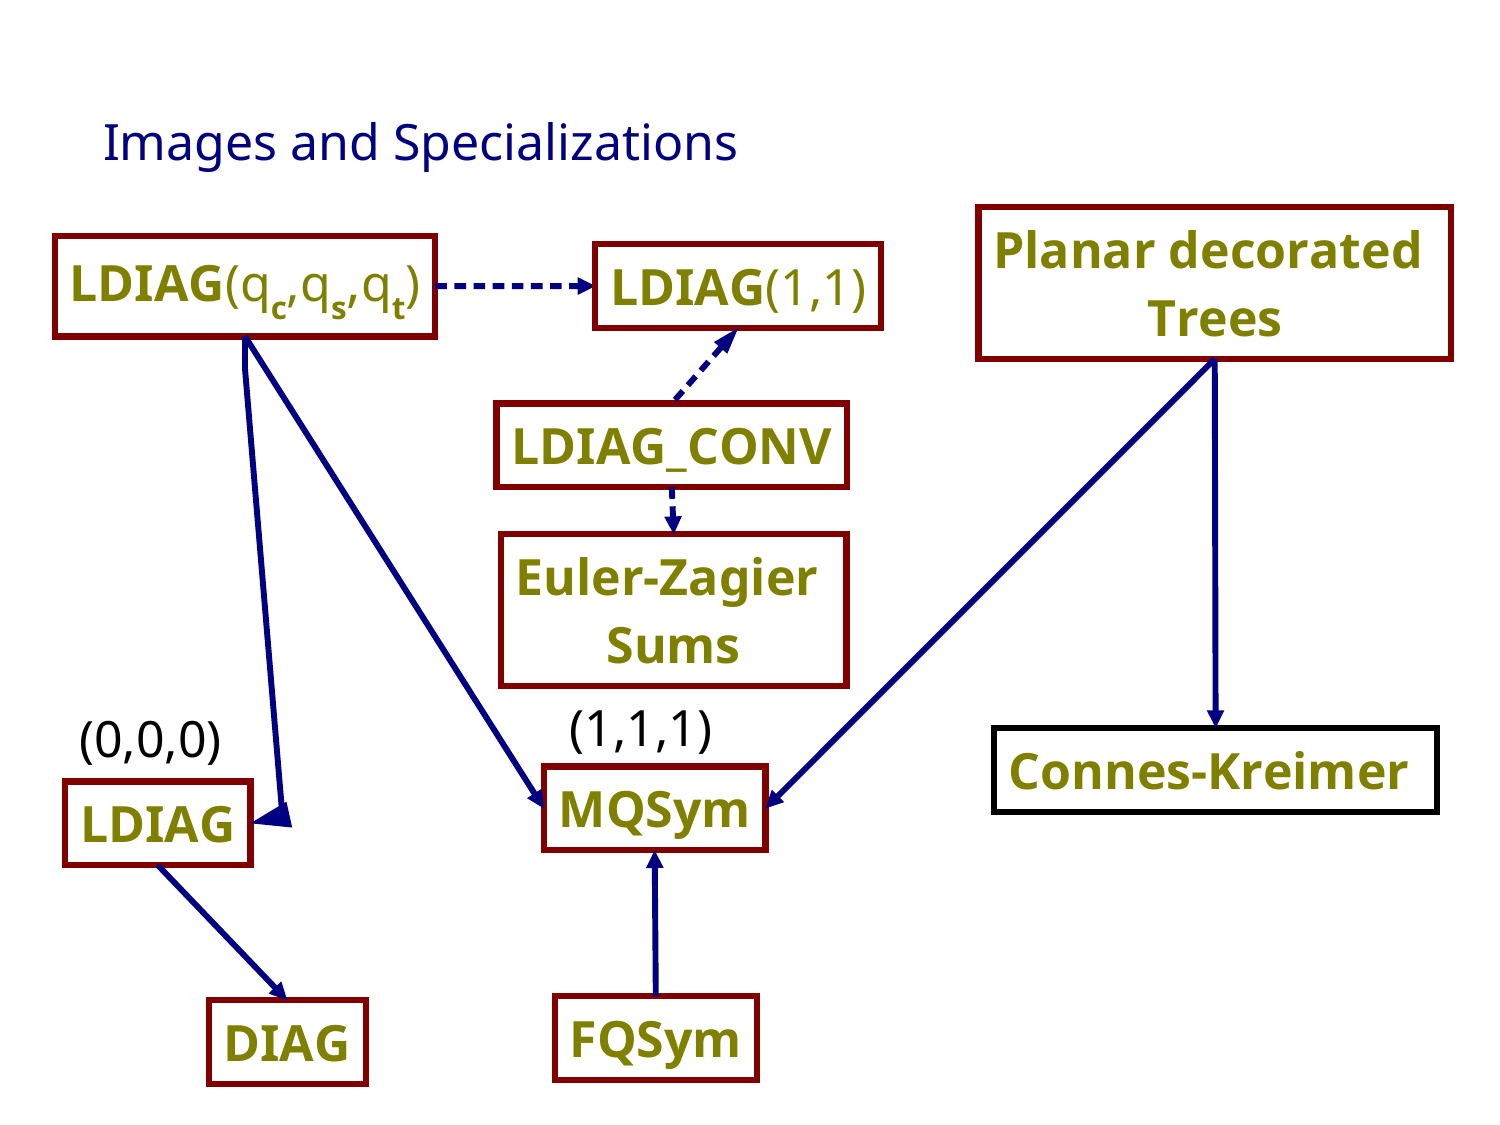

Images and Specializations
Planar decorated
Trees
LDIAG(qc,qs,qt)‏
LDIAG(1,1)‏
LDIAG_CONV
Euler-Zagier
Sums
(1,1,1)‏
(0,0,0)‏
Connes-Kreimer
MQSym
LDIAG
FQSym
DIAG